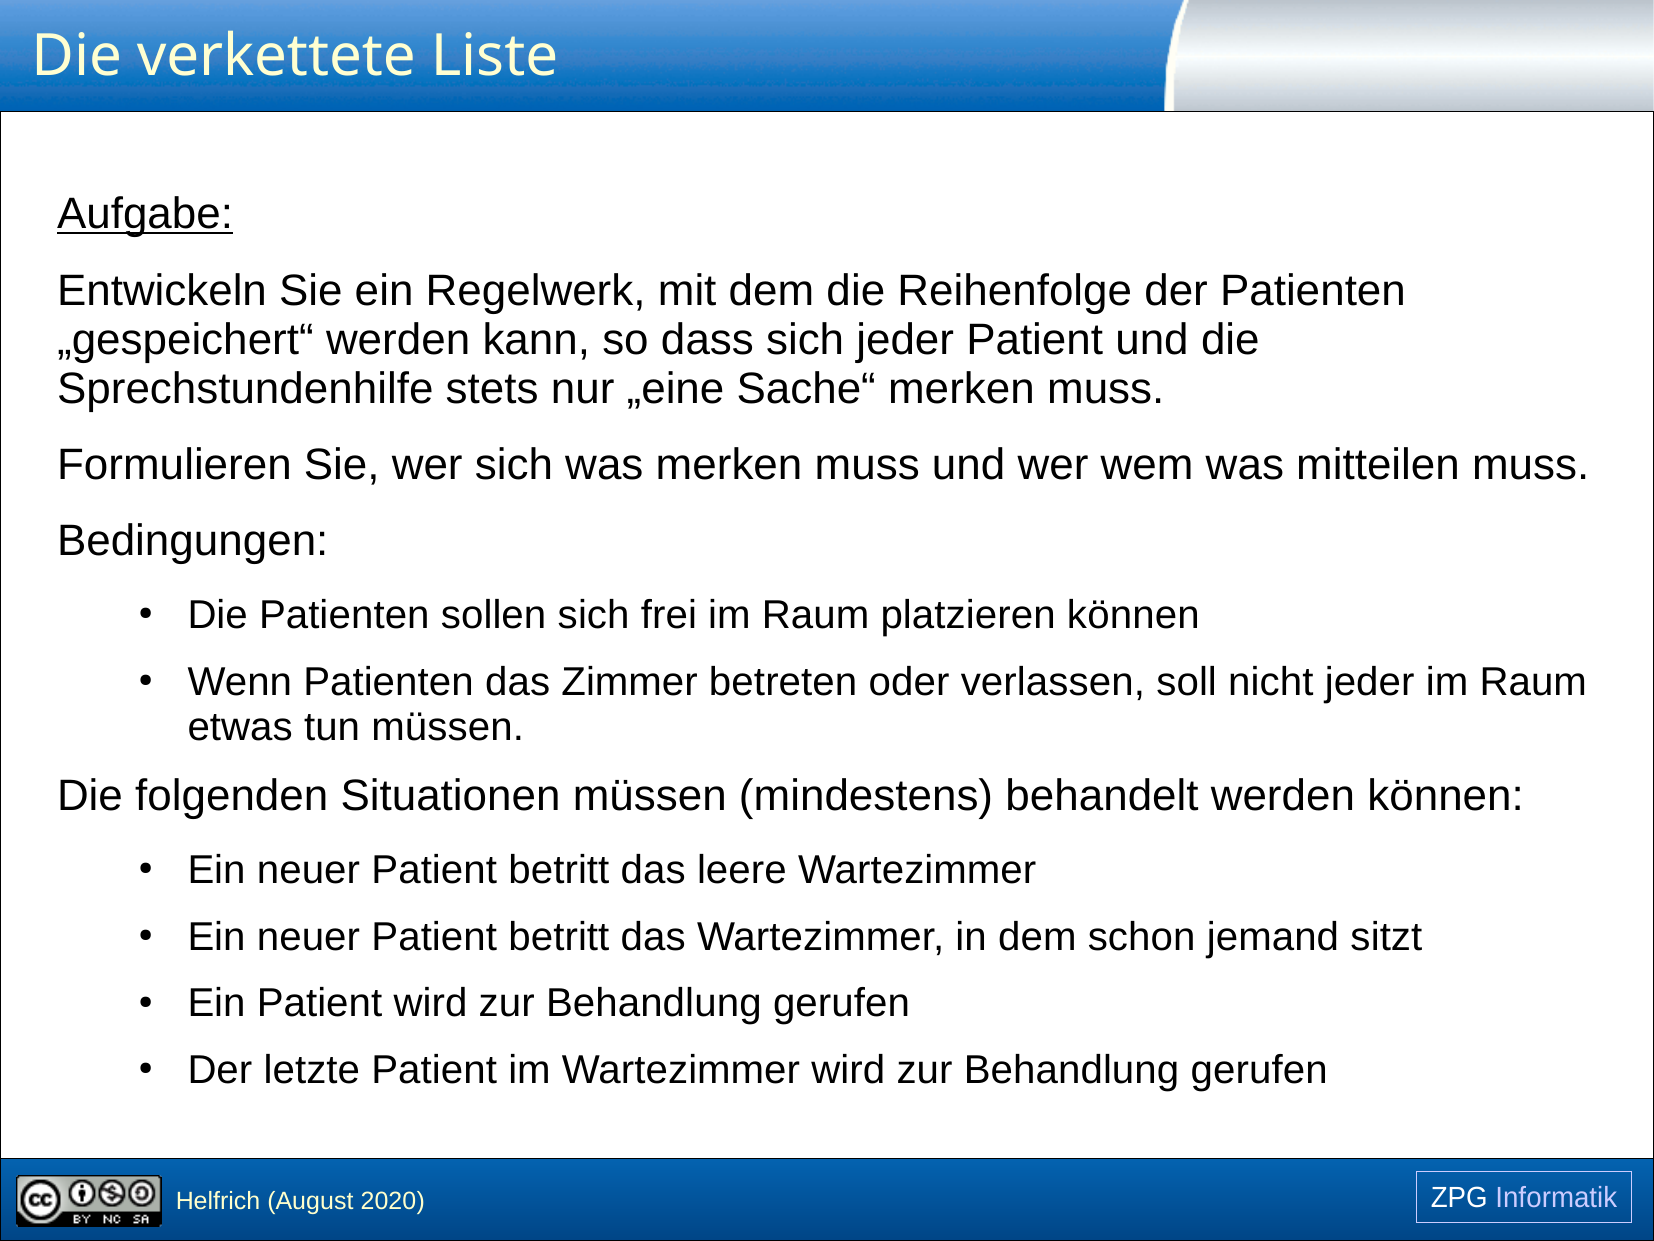

# Die verkettete Liste
Aufgabe:
Entwickeln Sie ein Regelwerk, mit dem die Reihenfolge der Patienten „gespeichert“ werden kann, so dass sich jeder Patient und die Sprechstundenhilfe stets nur „eine Sache“ merken muss.
Formulieren Sie, wer sich was merken muss und wer wem was mitteilen muss.
Bedingungen:
Die Patienten sollen sich frei im Raum platzieren können
Wenn Patienten das Zimmer betreten oder verlassen, soll nicht jeder im Raum etwas tun müssen.
Die folgenden Situationen müssen (mindestens) behandelt werden können:
Ein neuer Patient betritt das leere Wartezimmer
Ein neuer Patient betritt das Wartezimmer, in dem schon jemand sitzt
Ein Patient wird zur Behandlung gerufen
Der letzte Patient im Wartezimmer wird zur Behandlung gerufen